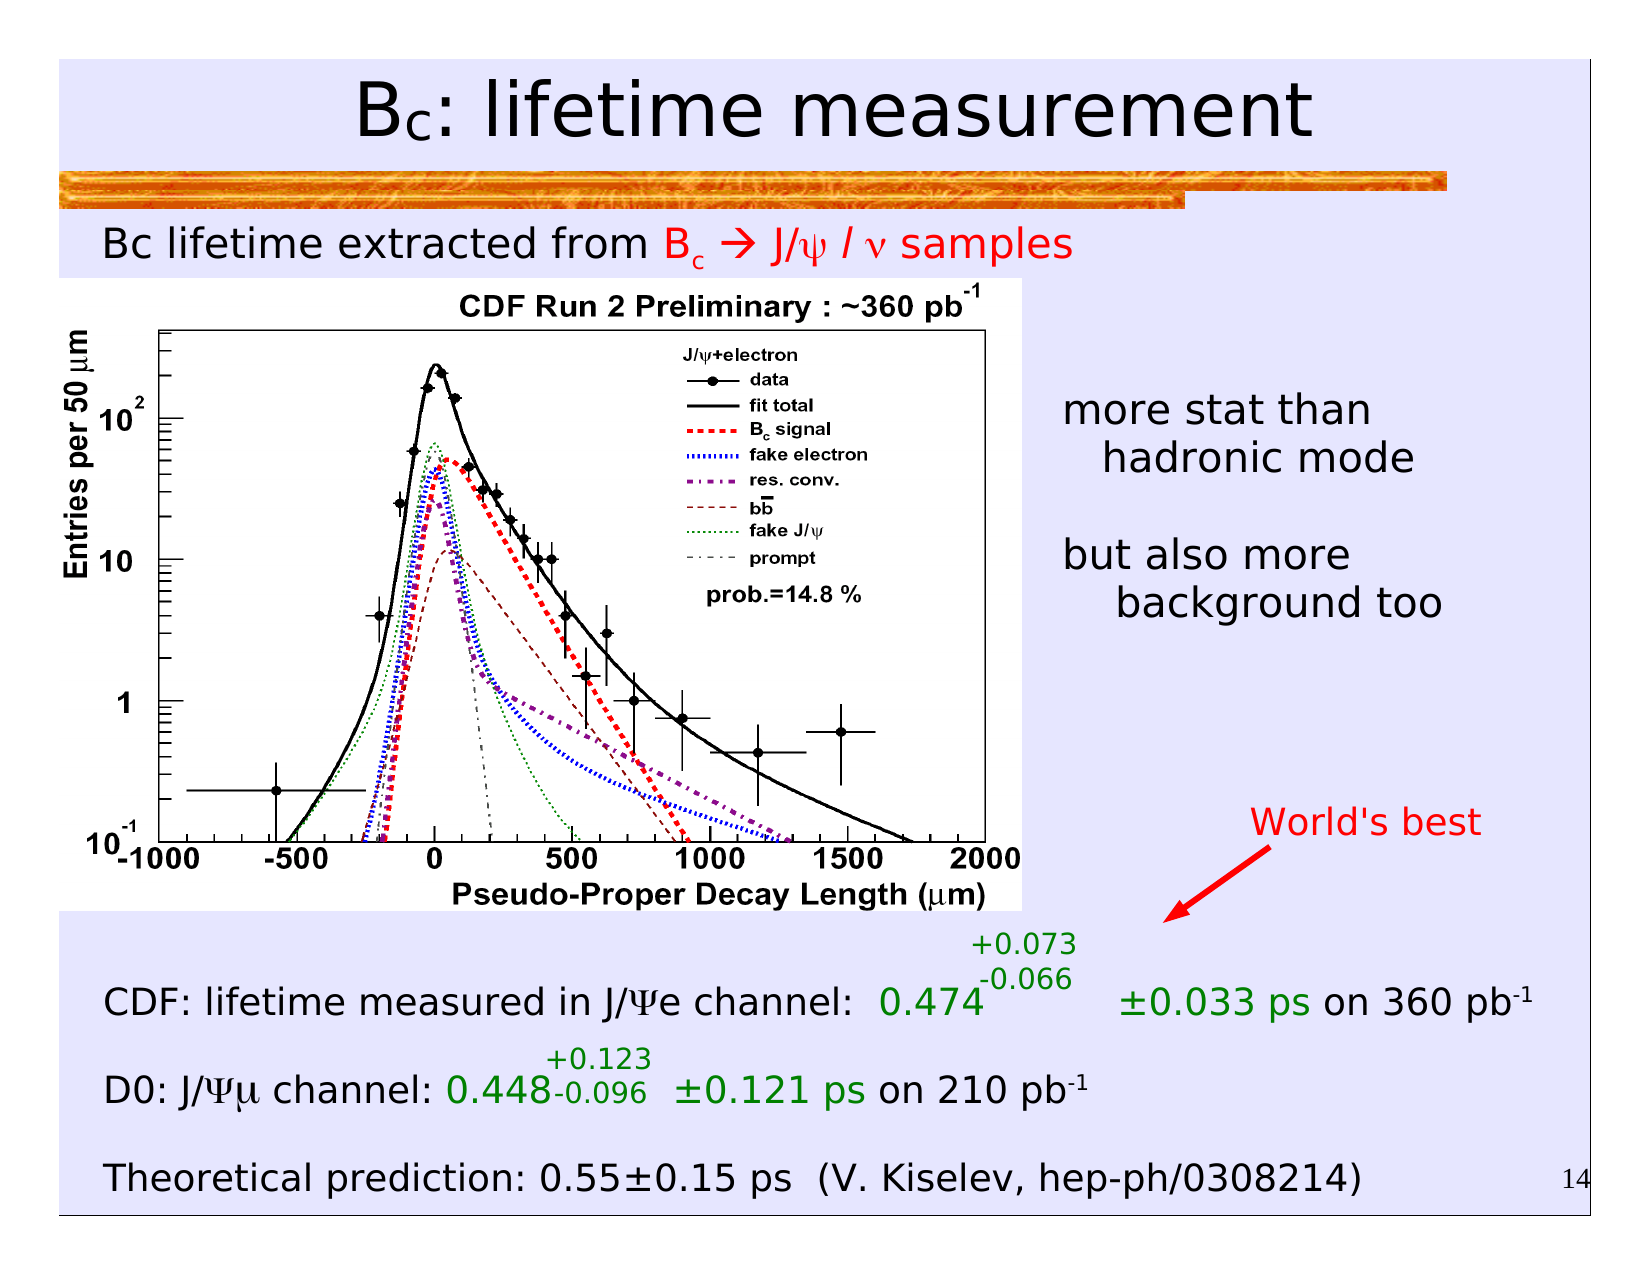

Bc: lifetime measurement
 Bc lifetime extracted from Bc  J/ l  samples
more stat than
 hadronic mode
but also more
 background too
World's best
+0.073
 -0.066
CDF: lifetime measured in J/Ye channel: 0.474 ±0.033 ps on 360 pb-1
D0: J/Ym channel: 0.448 ±0.121 ps on 210 pb-1
Theoretical prediction: 0.55±0.15 ps (V. Kiselev, hep-ph/0308214)
+0.123
 -0.096
14